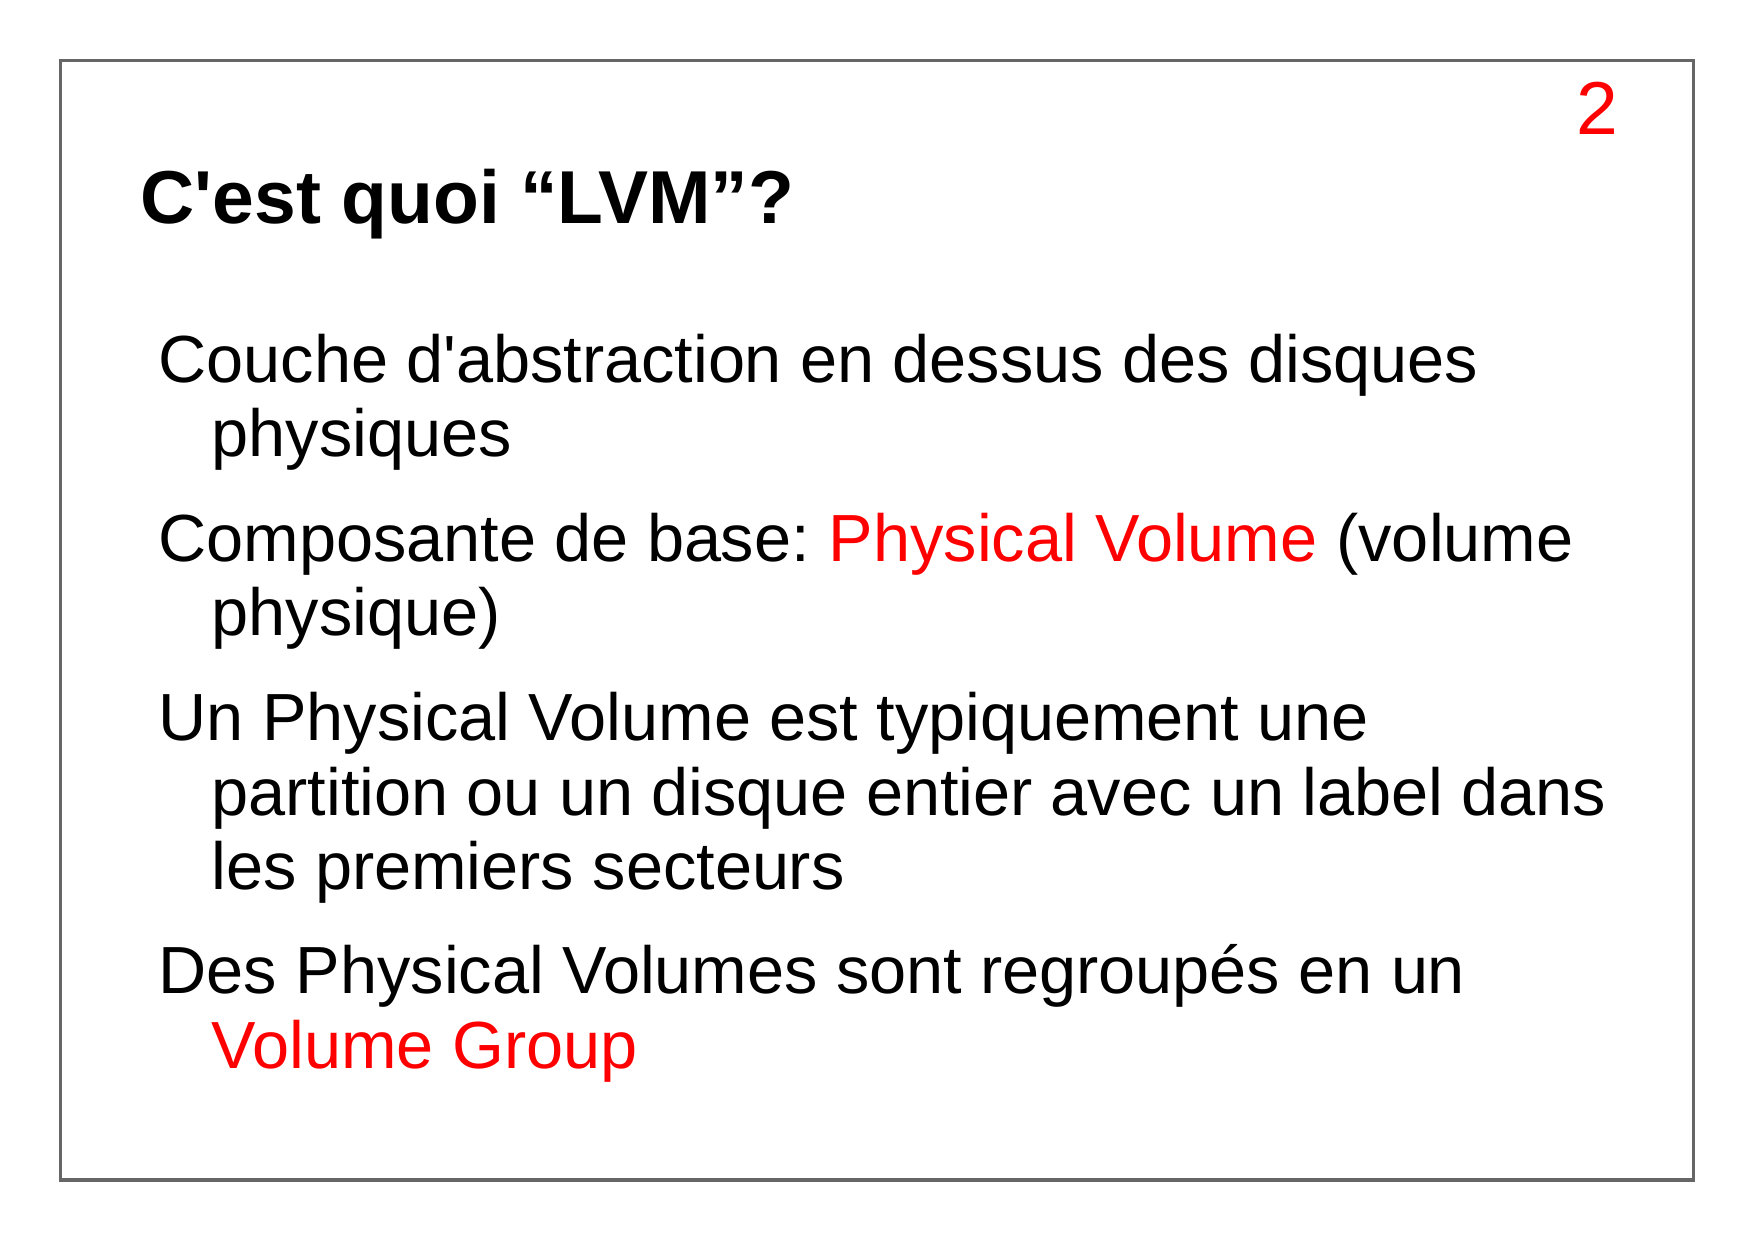

# C'est quoi “LVM”?
Couche d'abstraction en dessus des disques physiques
Composante de base: Physical Volume (volume physique)
Un Physical Volume est typiquement une partition ou un disque entier avec un label dans les premiers secteurs
Des Physical Volumes sont regroupés en un Volume Group